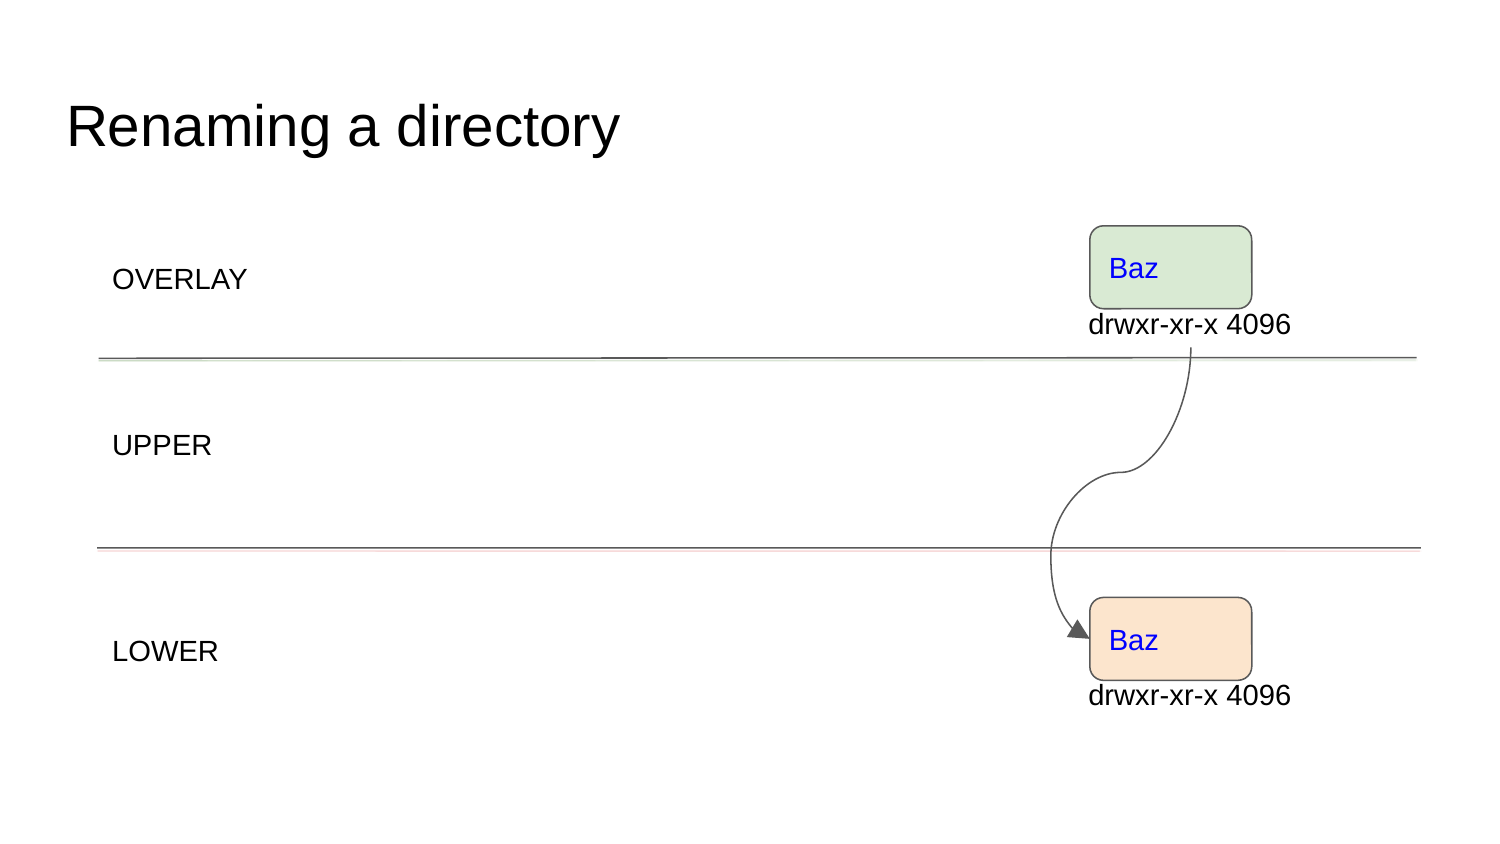

# Renaming a directory
Baz
OVERLAY
drwxr-xr-x 4096
UPPER
Baz
LOWER
drwxr-xr-x 4096